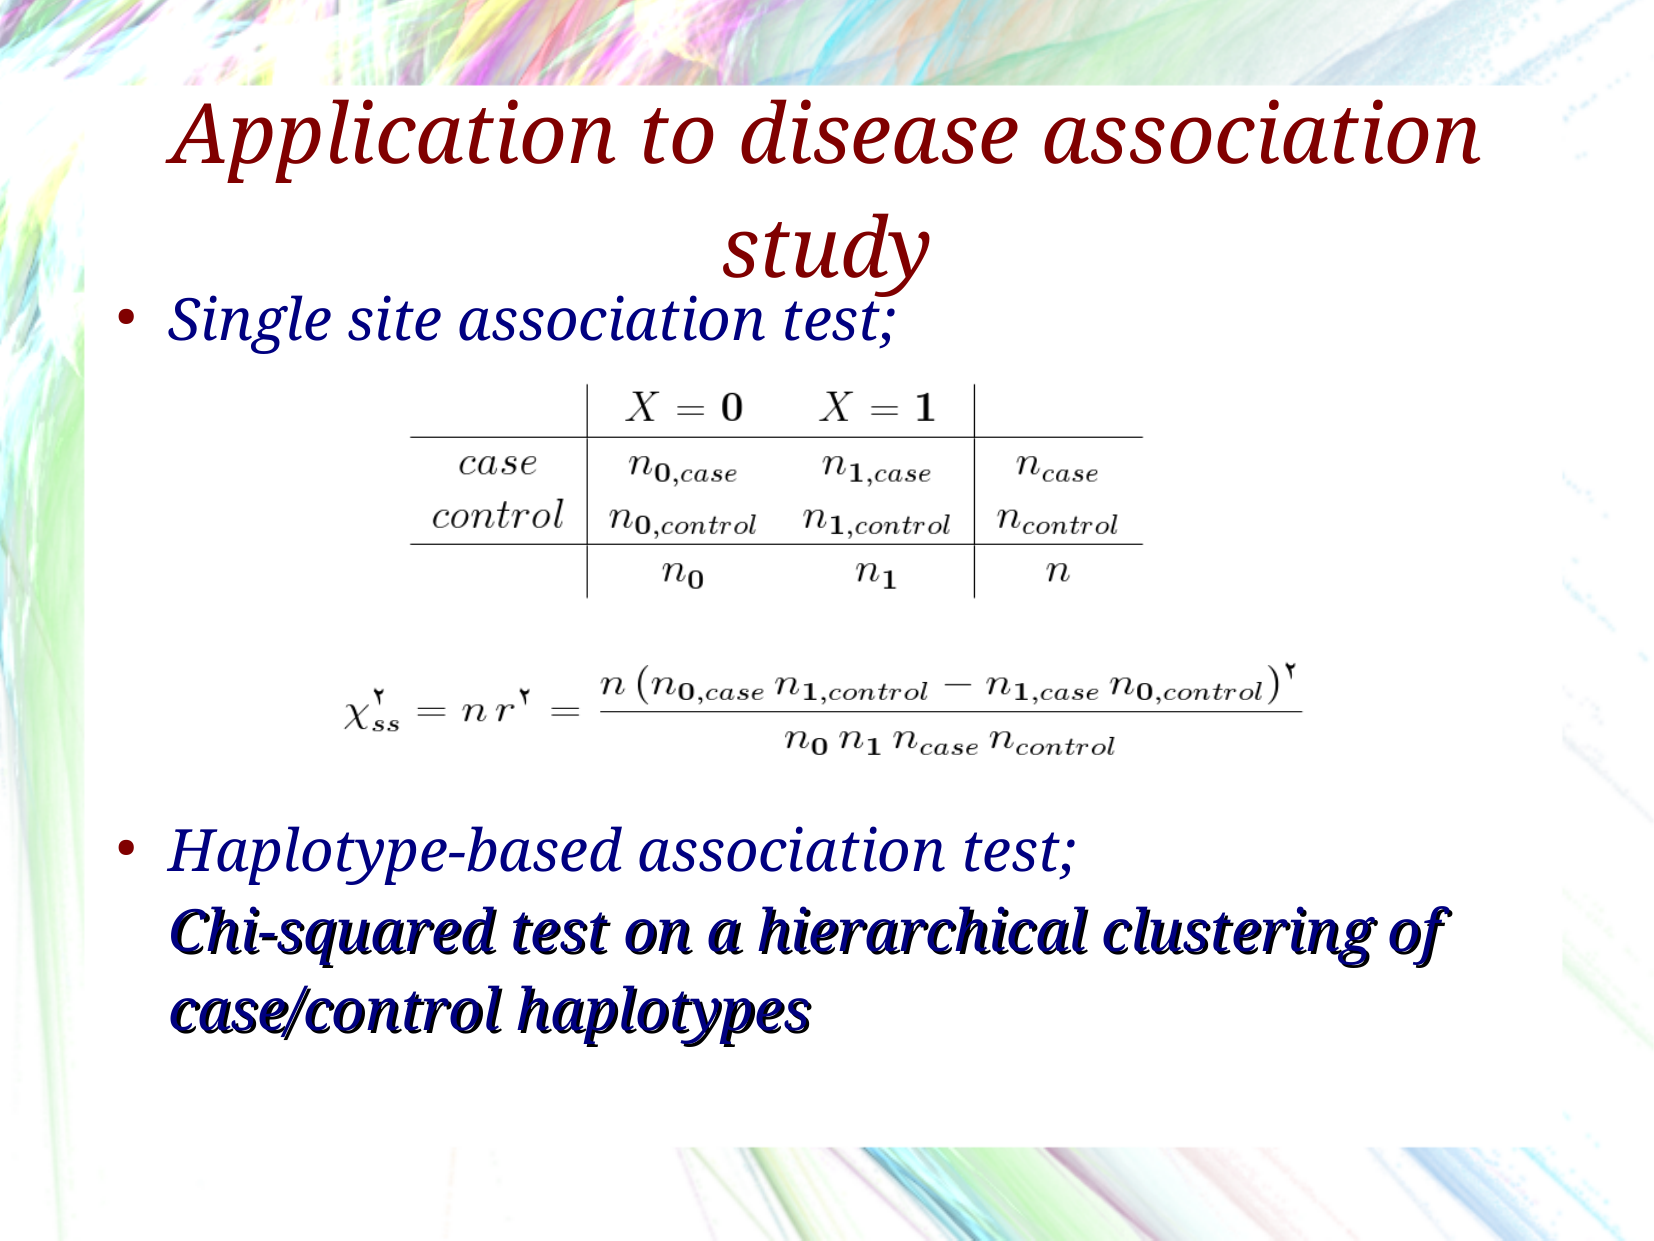

# Application to disease association study
Single site association test;
Haplotype-based association test;
Chi-squared test on a hierarchical clustering of case/control haplotypes